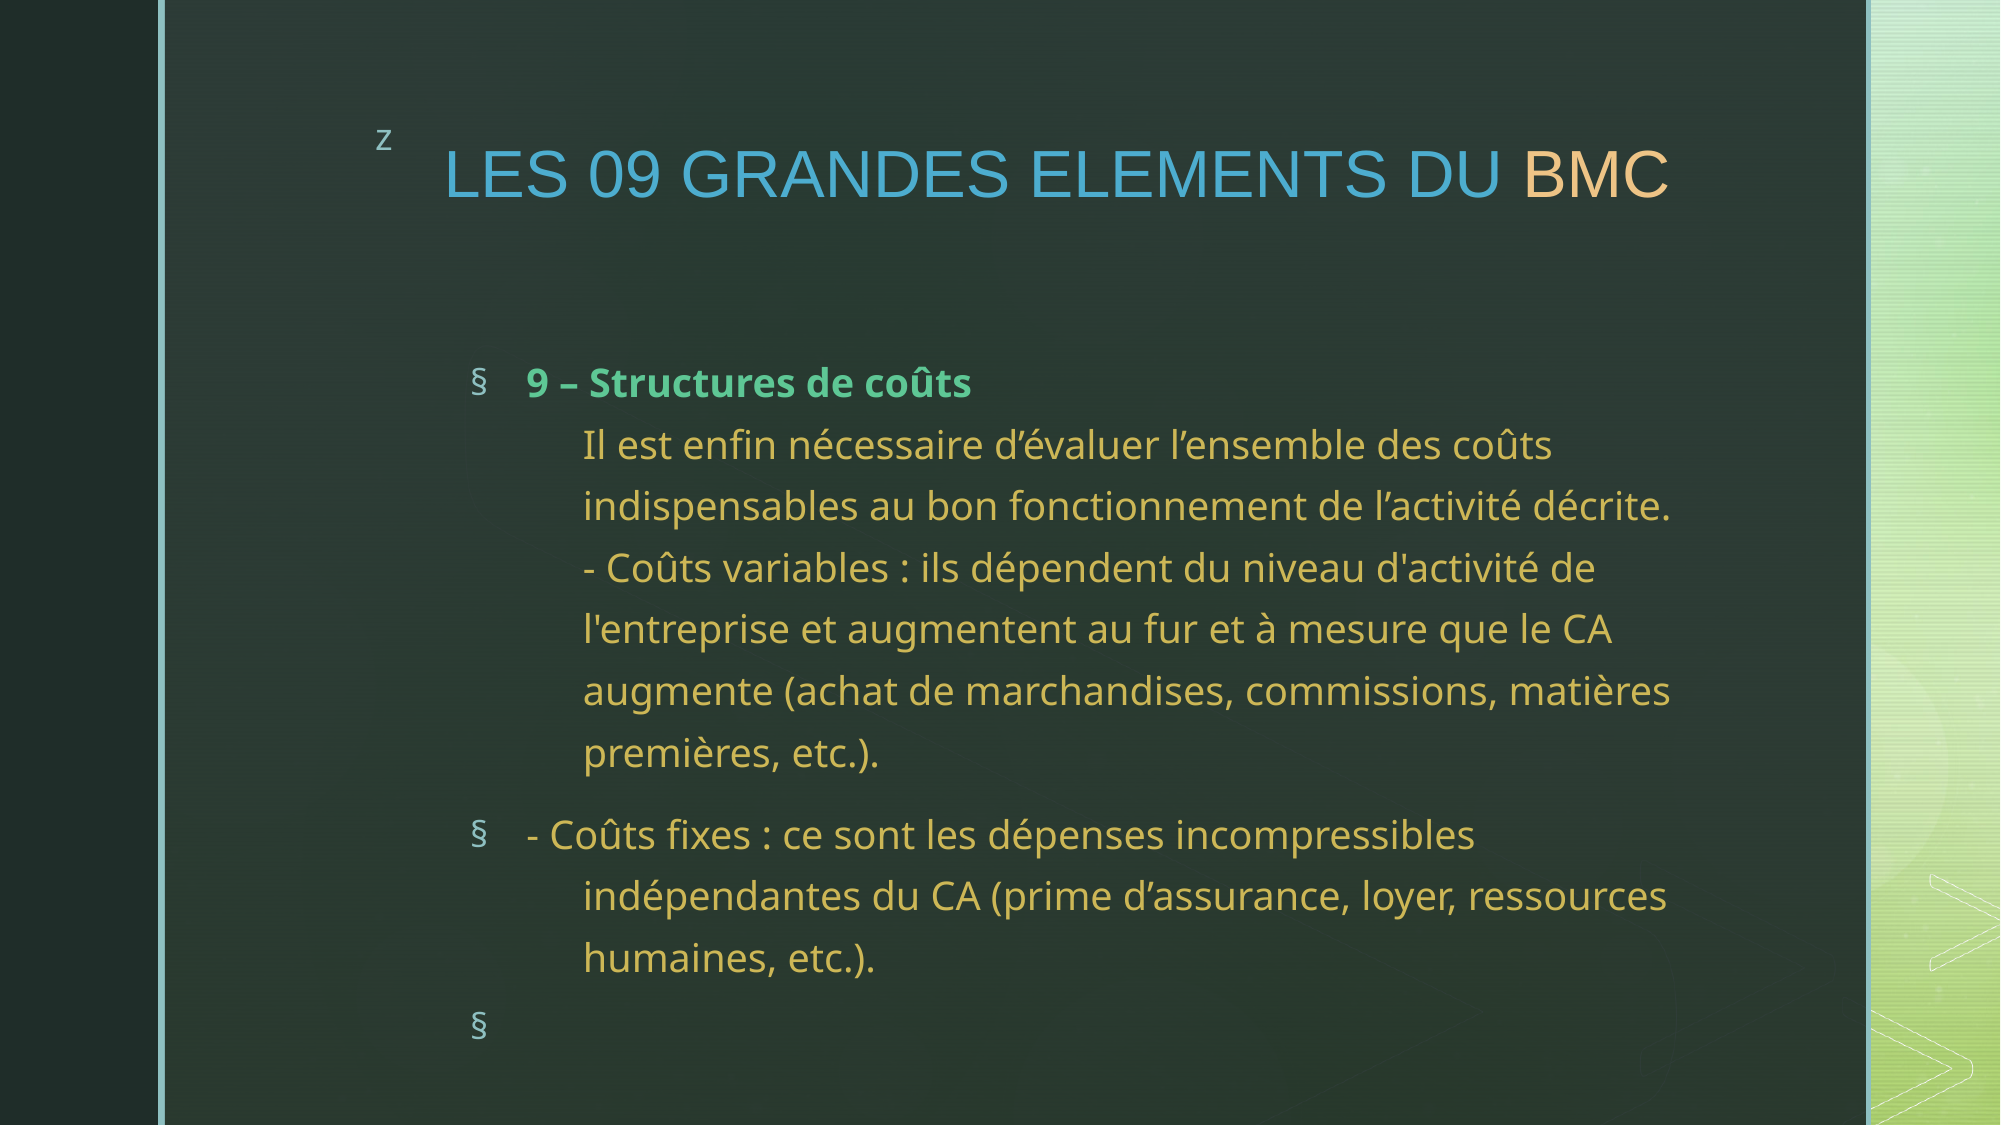

# LES 09 GRANDES ELEMENTS DU BMC
9 – Structures de coûts
Il est enfin nécessaire d’évaluer l’ensemble des coûts indispensables au bon fonctionnement de l’activité décrite.
- Coûts variables : ils dépendent du niveau d'activité de l'entreprise et augmentent au fur et à mesure que le CA augmente (achat de marchandises, commissions, matières premières, etc.).
- Coûts fixes : ce sont les dépenses incompressibles indépendantes du CA (prime d’assurance, loyer, ressources humaines, etc.).